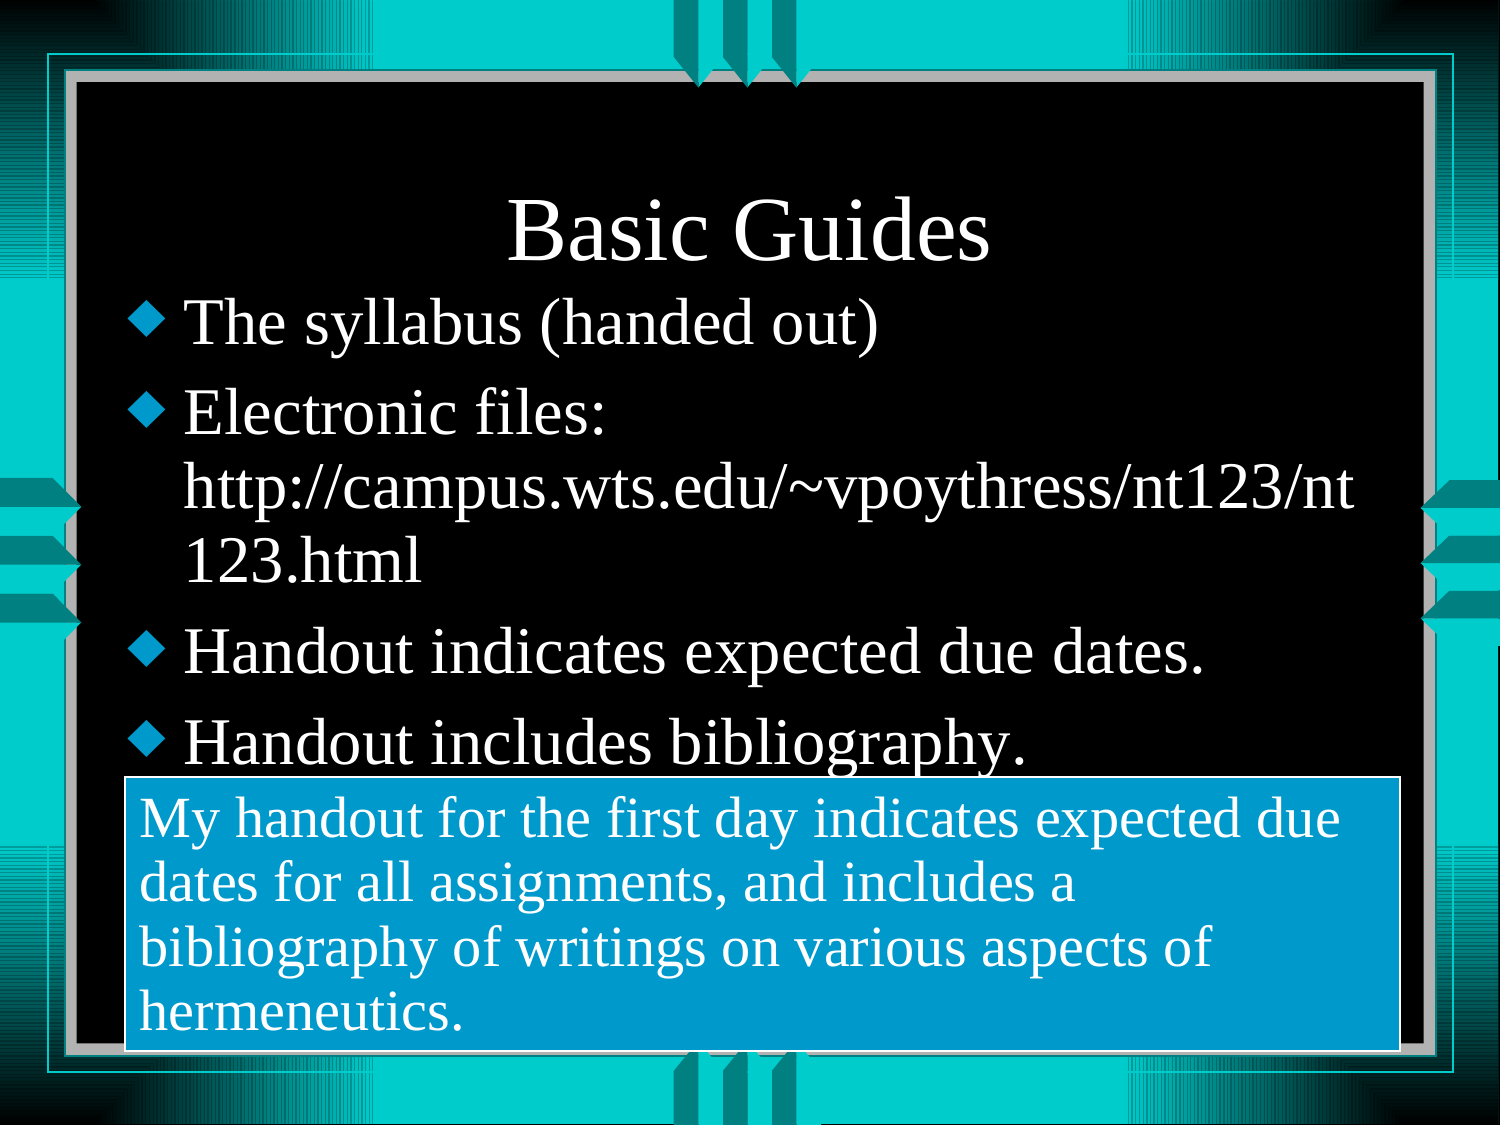

# Basic Guides
The syllabus (handed out)
Electronic files: http://campus.wts.edu/~vpoythress/nt123/nt123.html
Handout indicates expected due dates.
Handout includes bibliography.
My handout for the first day indicates expected due dates for all assignments, and includes a bibliography of writings on various aspects of hermeneutics.